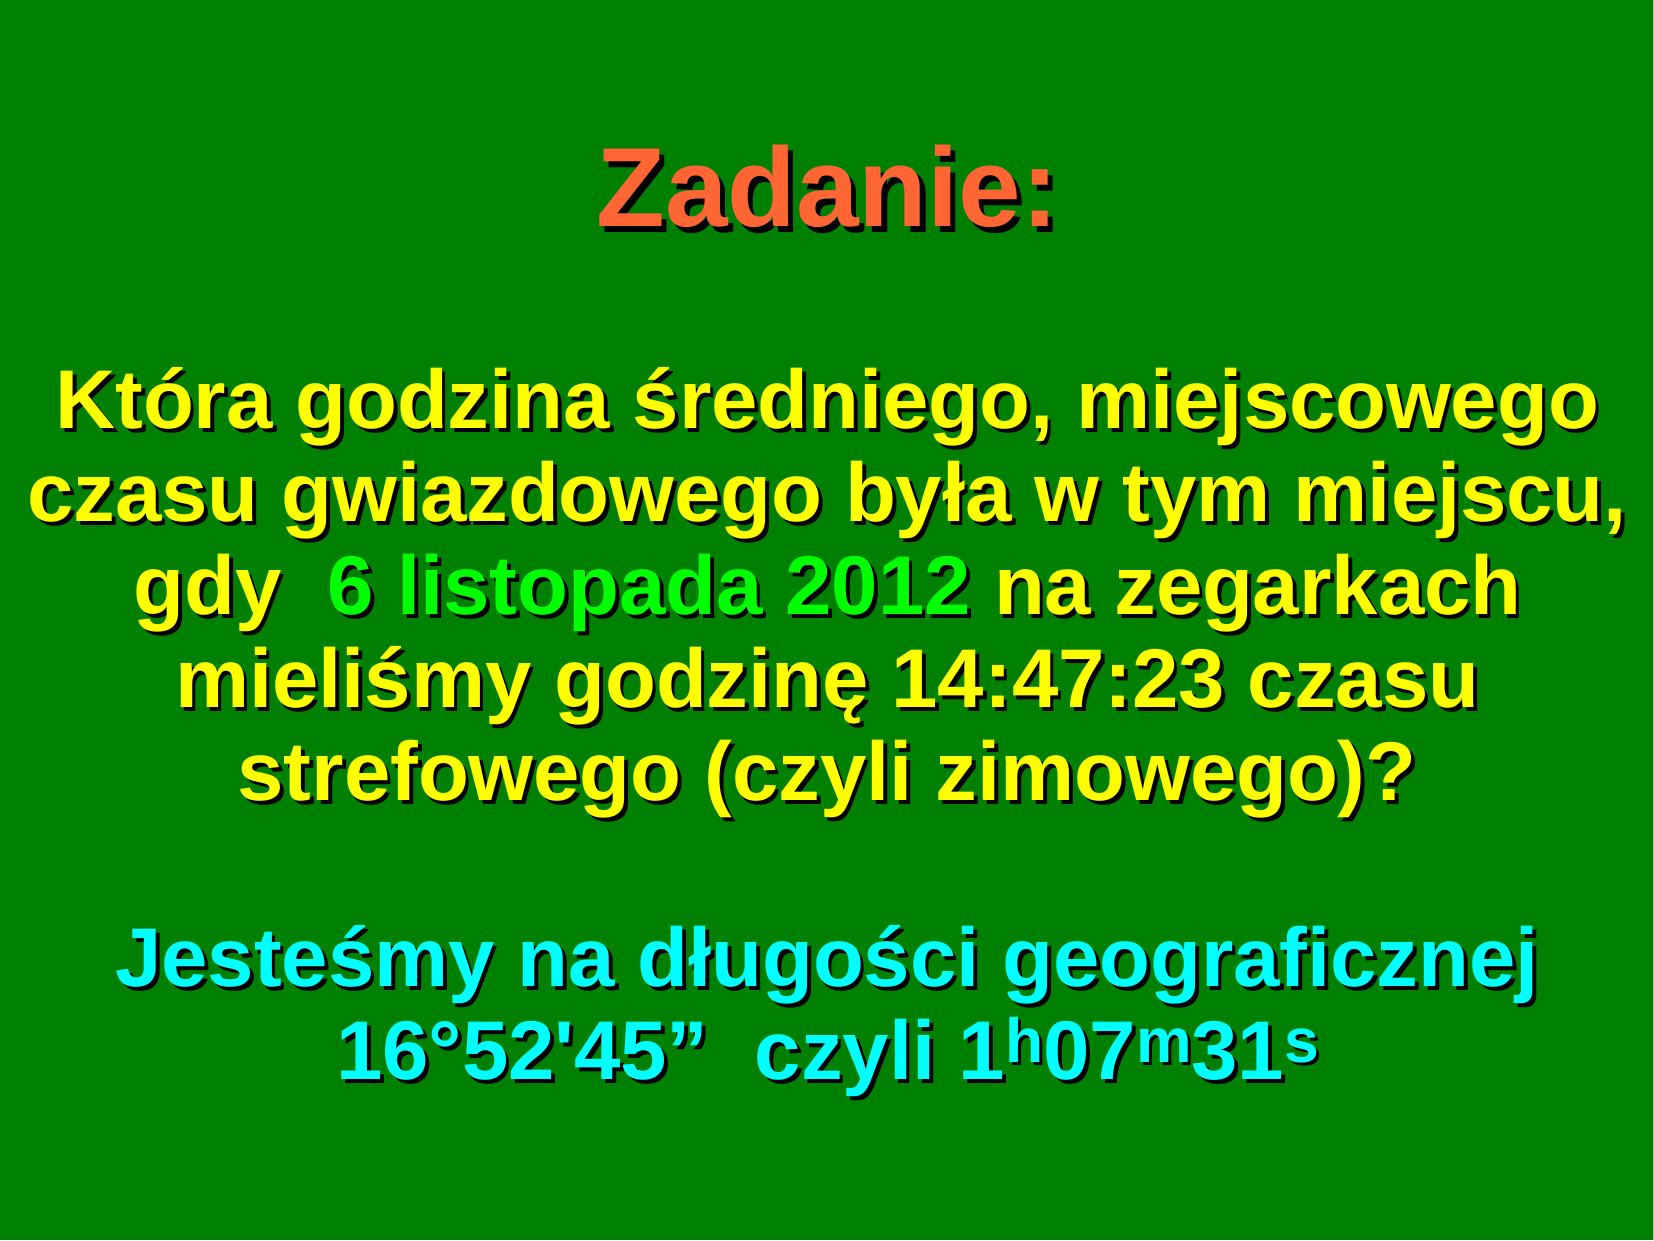

# Zadanie: Która godzina średniego, miejscowego czasu gwiazdowego była w tym miejscu, gdy 6 listopada 2012 na zegarkach mieliśmy godzinę 14:47:23 czasu strefowego (czyli zimowego)? Jesteśmy na długości geograficznej 16°52'45” czyli 1h07m31s